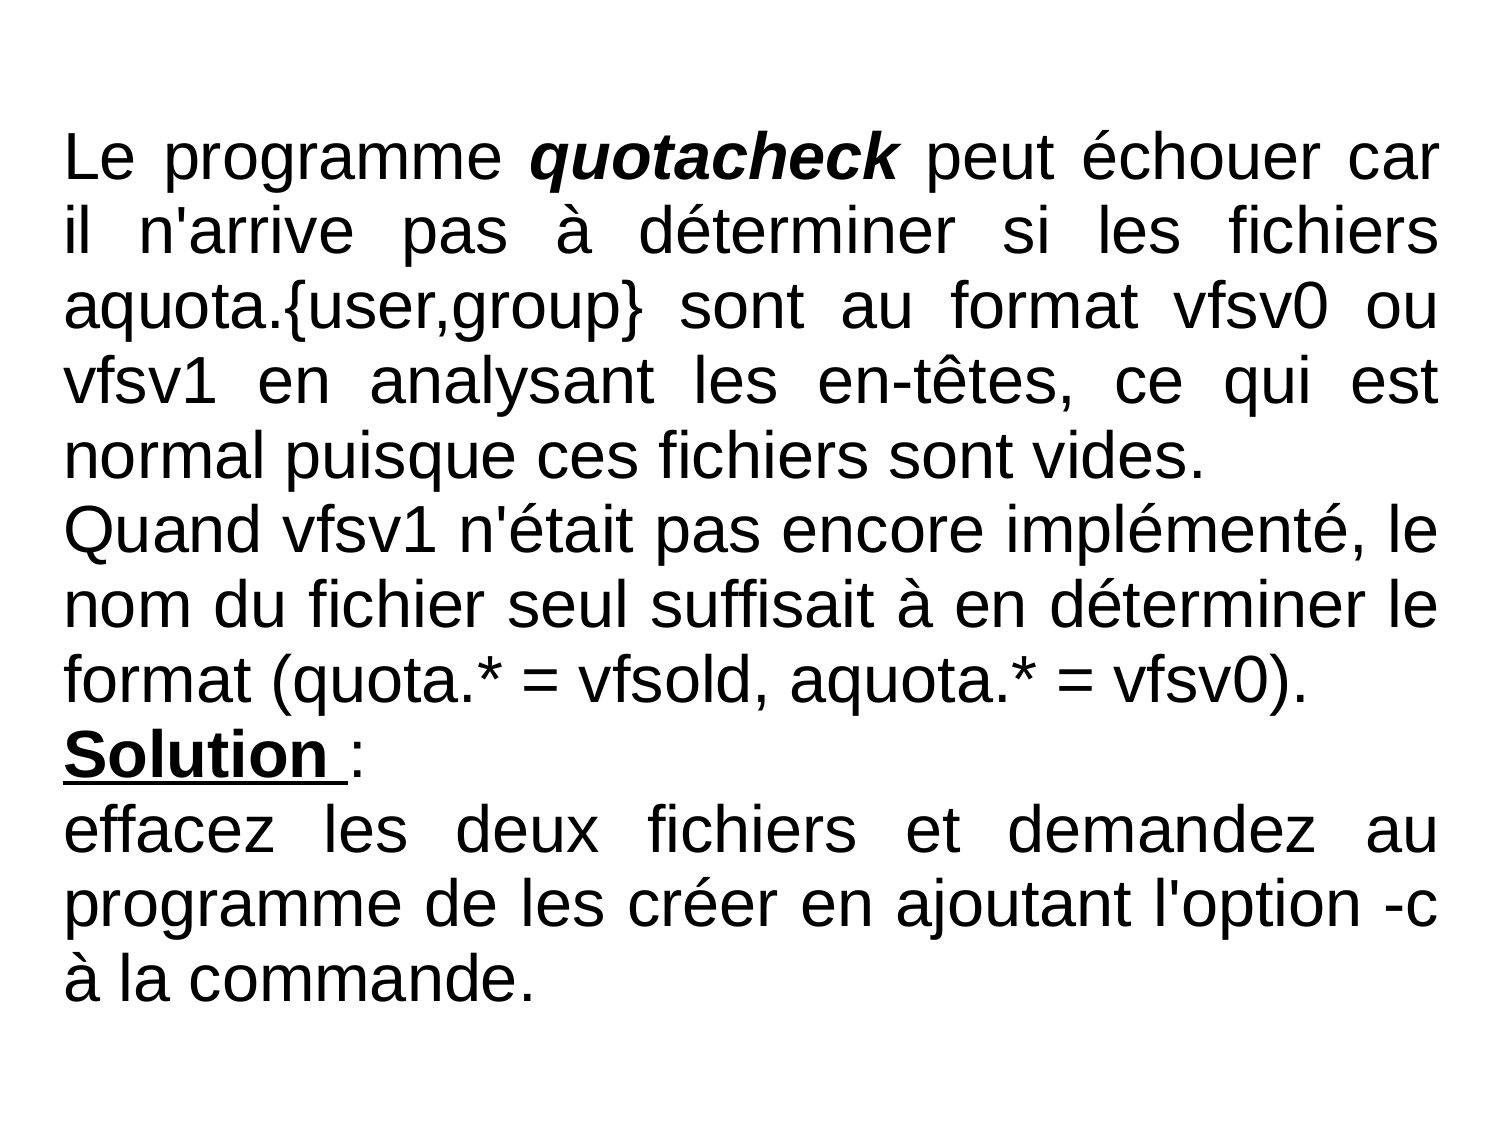

# Le programme quotacheck peut échouer car il n'arrive pas à déterminer si les fichiers aquota.{user,group} sont au format vfsv0 ou vfsv1 en analysant les en-têtes, ce qui est normal puisque ces fichiers sont vides.
Quand vfsv1 n'était pas encore implémenté, le nom du fichier seul suffisait à en déterminer le format (quota.* = vfsold, aquota.* = vfsv0).
Solution :
effacez les deux fichiers et demandez au programme de les créer en ajoutant l'option -c à la commande.